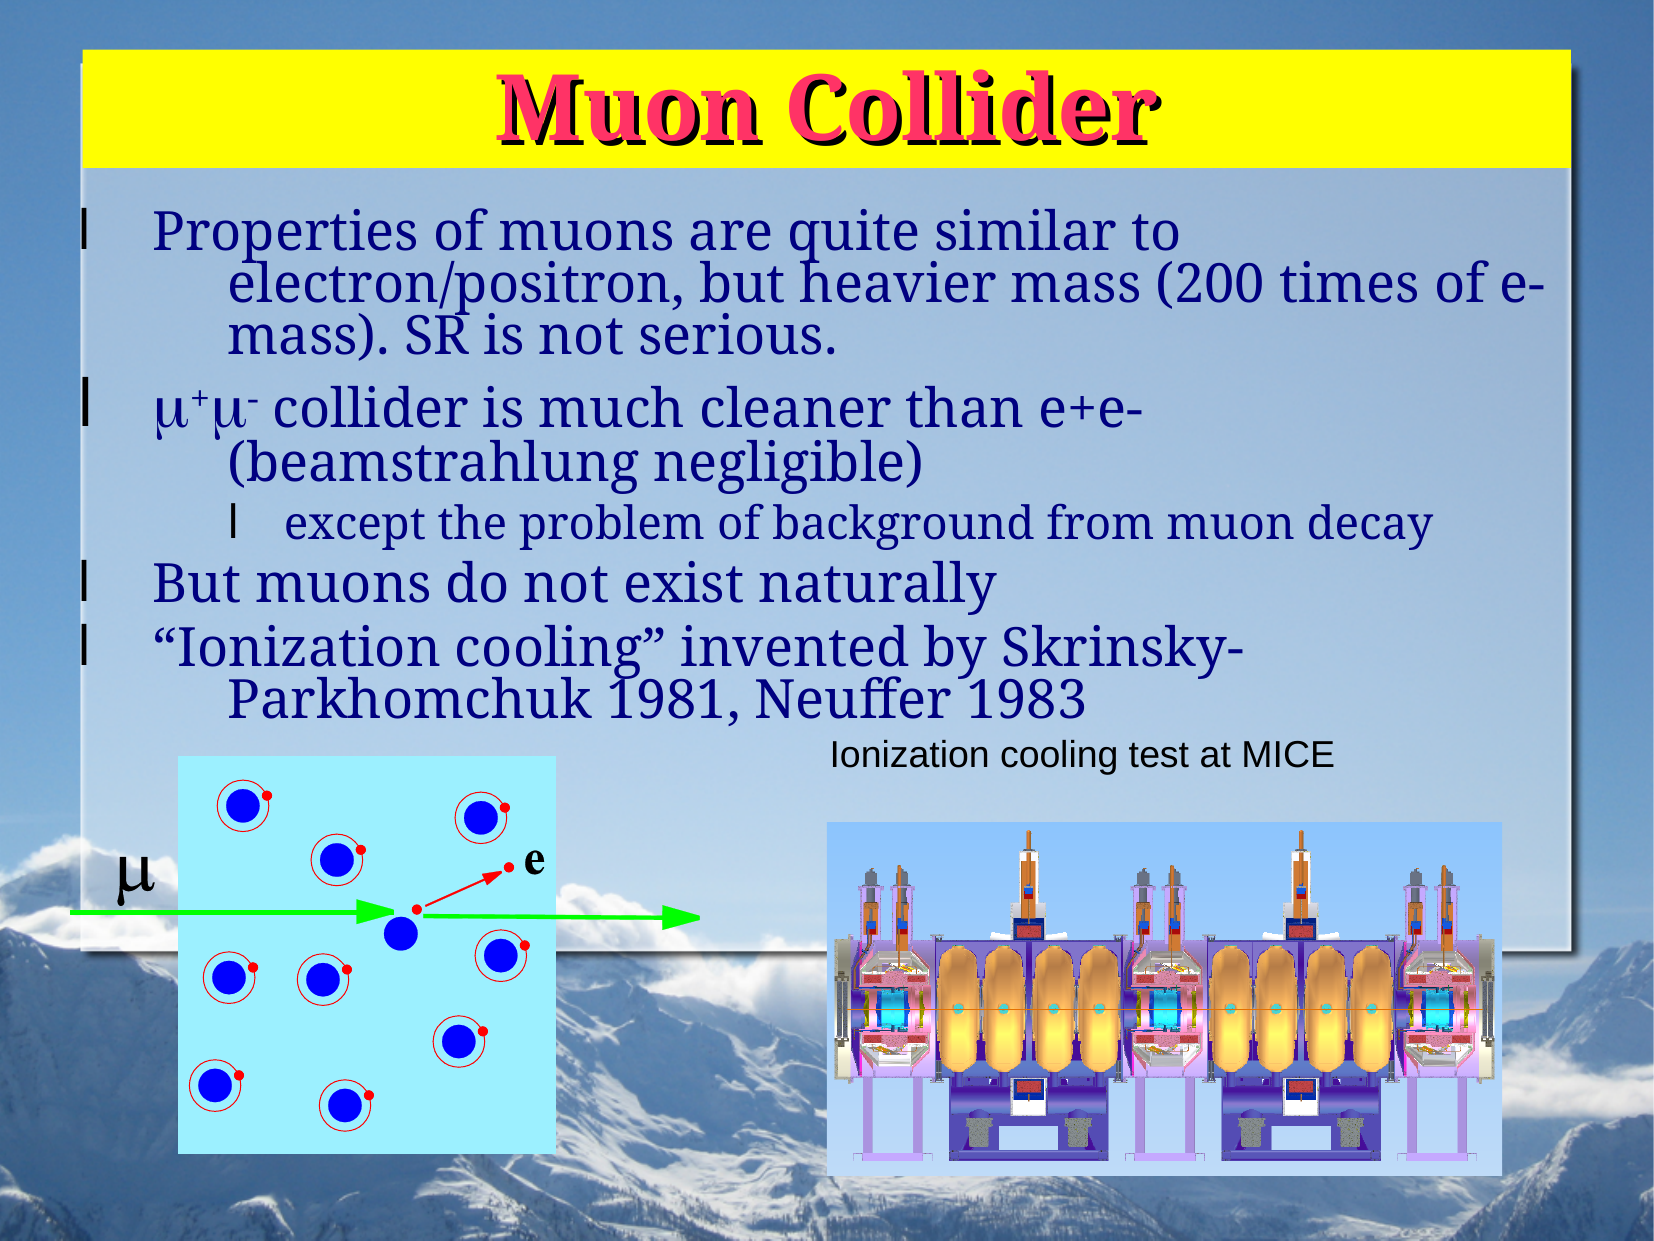

# Muon Collider
Properties of muons are quite similar to electron/positron, but heavier mass (200 times of e-mass). SR is not serious.
m+m- collider is much cleaner than e+e- (beamstrahlung negligible)
except the problem of background from muon decay
But muons do not exist naturally
“Ionization cooling” invented by Skrinsky-Parkhomchuk 1981, Neuffer 1983
Ionization cooling test at MICE